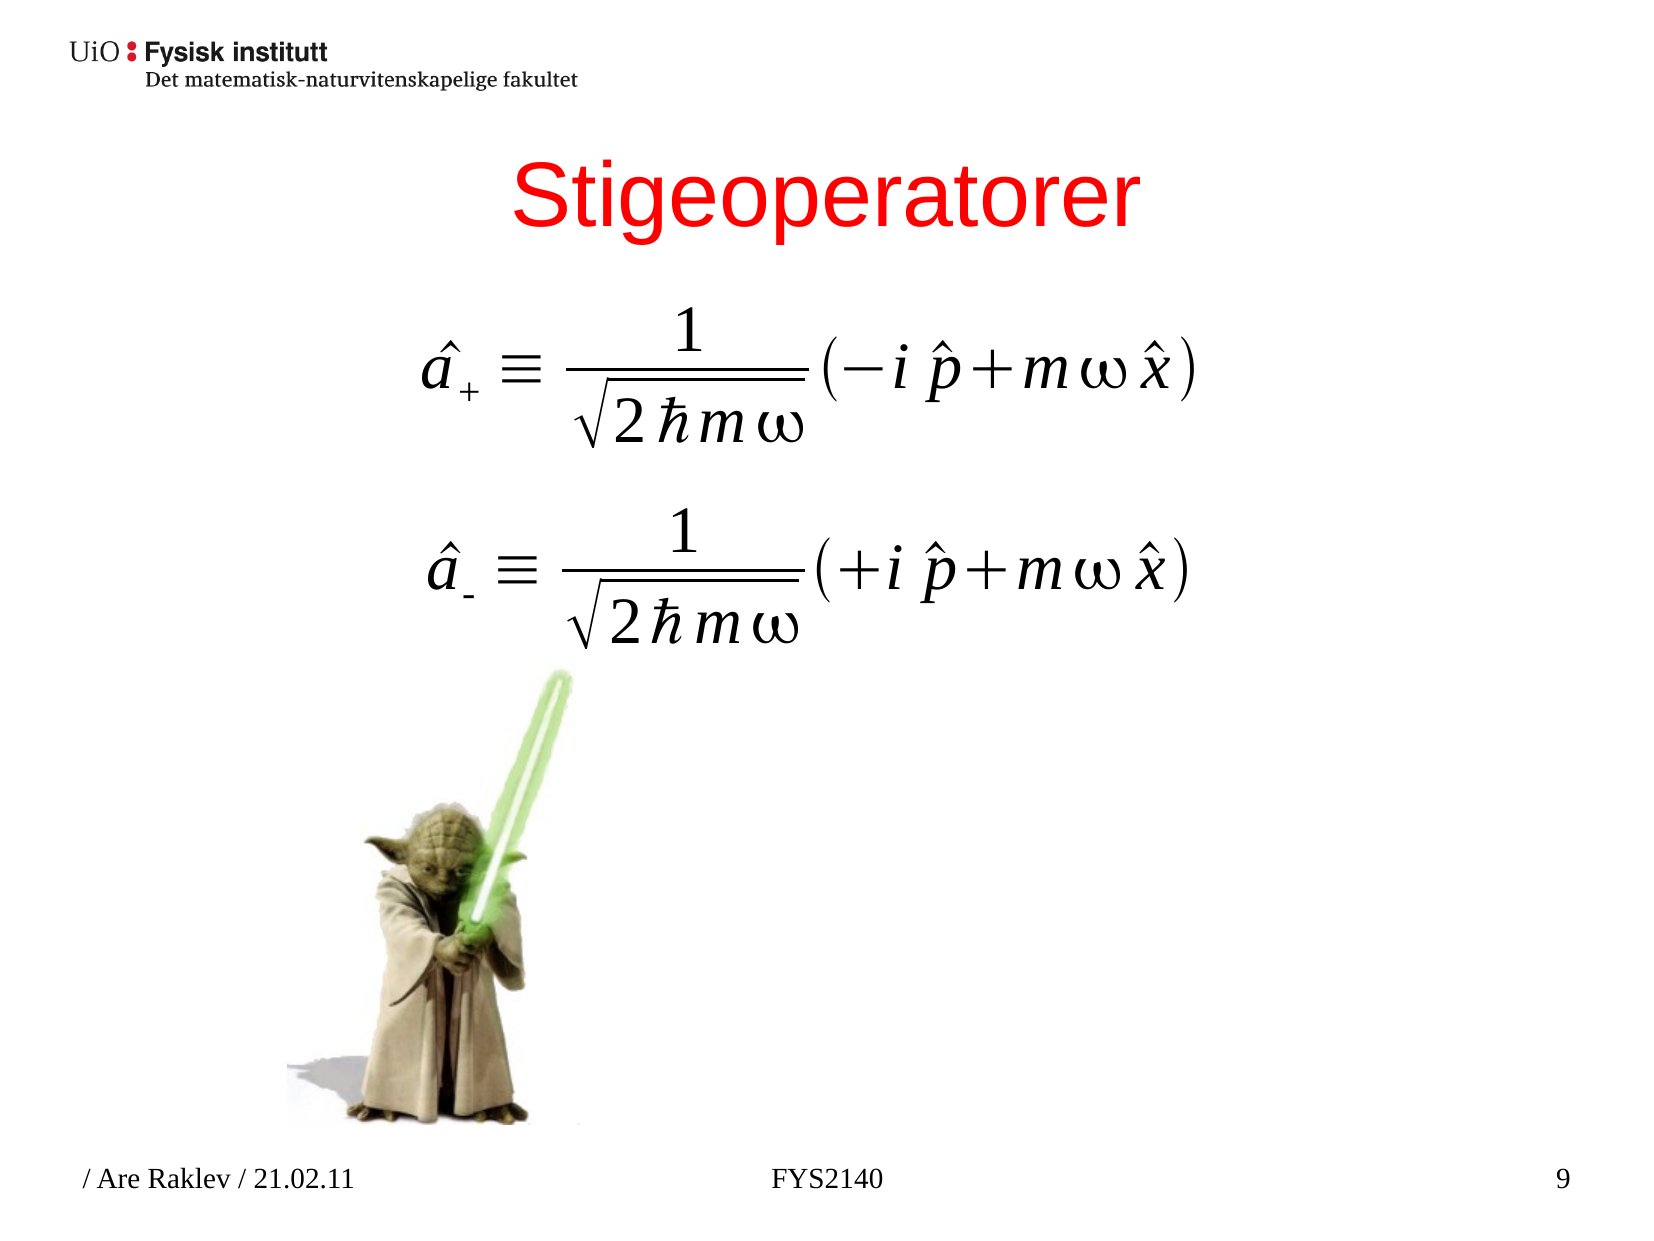

# Stigeoperatorer
/ Are Raklev / 21.02.11
FYS2140
9